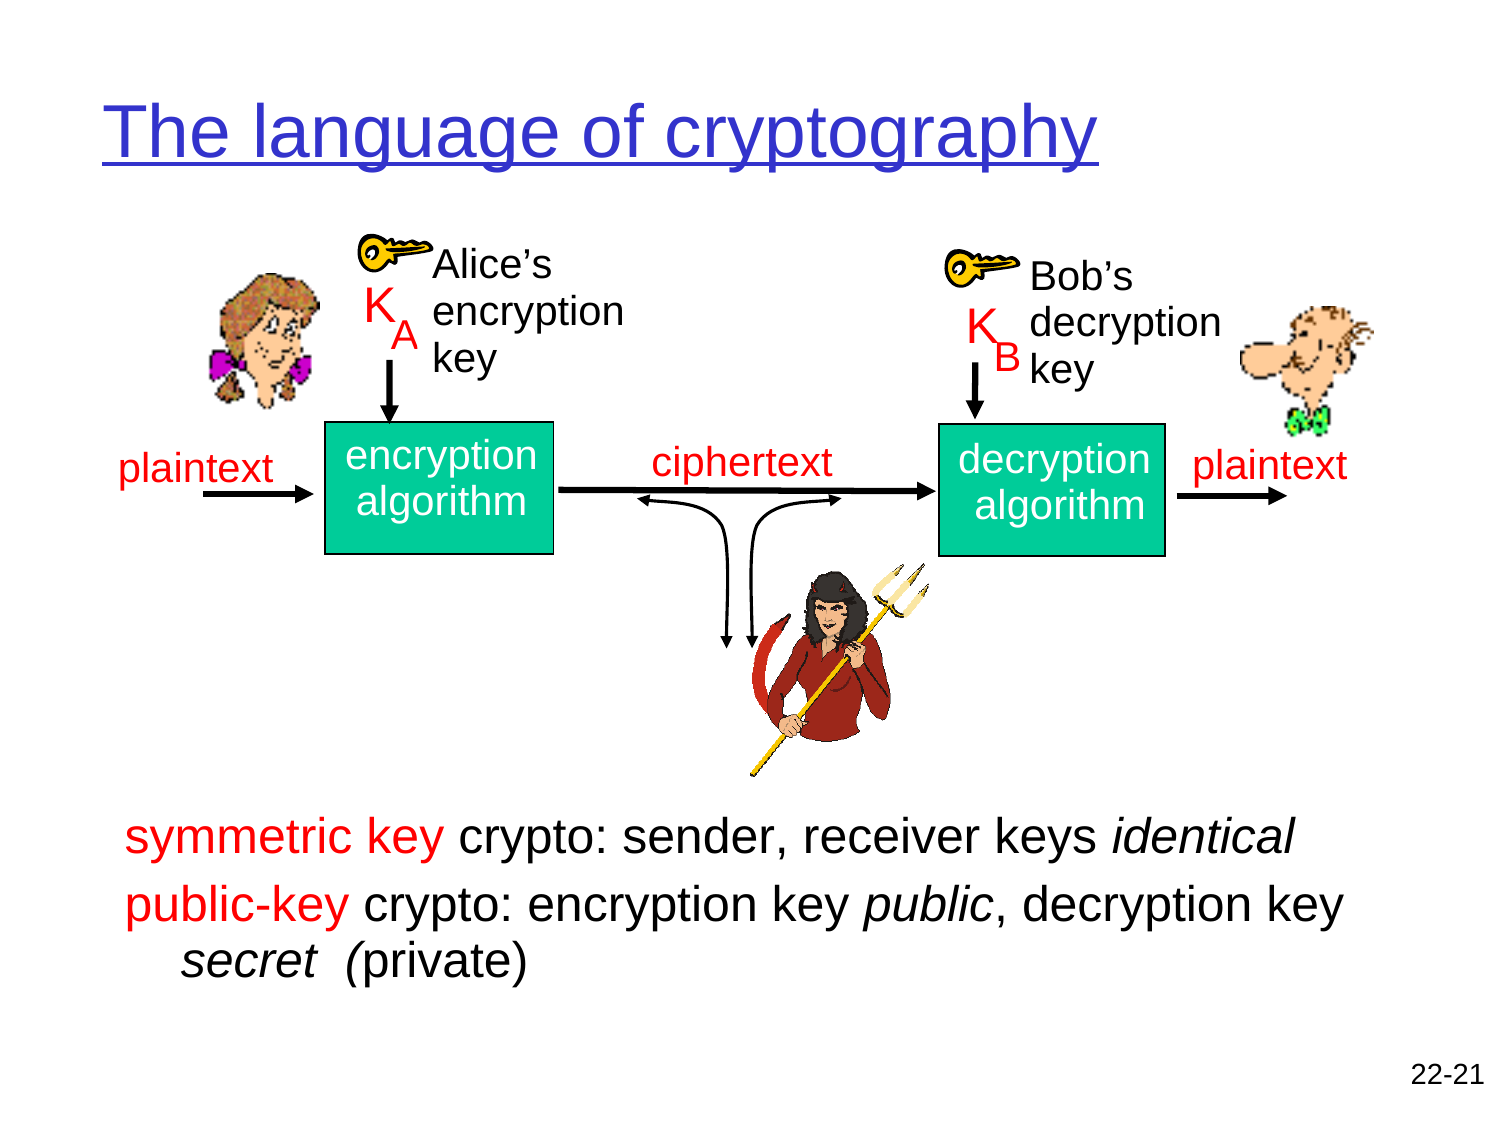

# The language of cryptography
Alice’s
encryption
key
Bob’s
decryption
key
K
A
K
B
encryption
algorithm
decryption
algorithm
ciphertext
plaintext
plaintext
symmetric key crypto: sender, receiver keys identical
public-key crypto: encryption key public, decryption key secret (private)
21